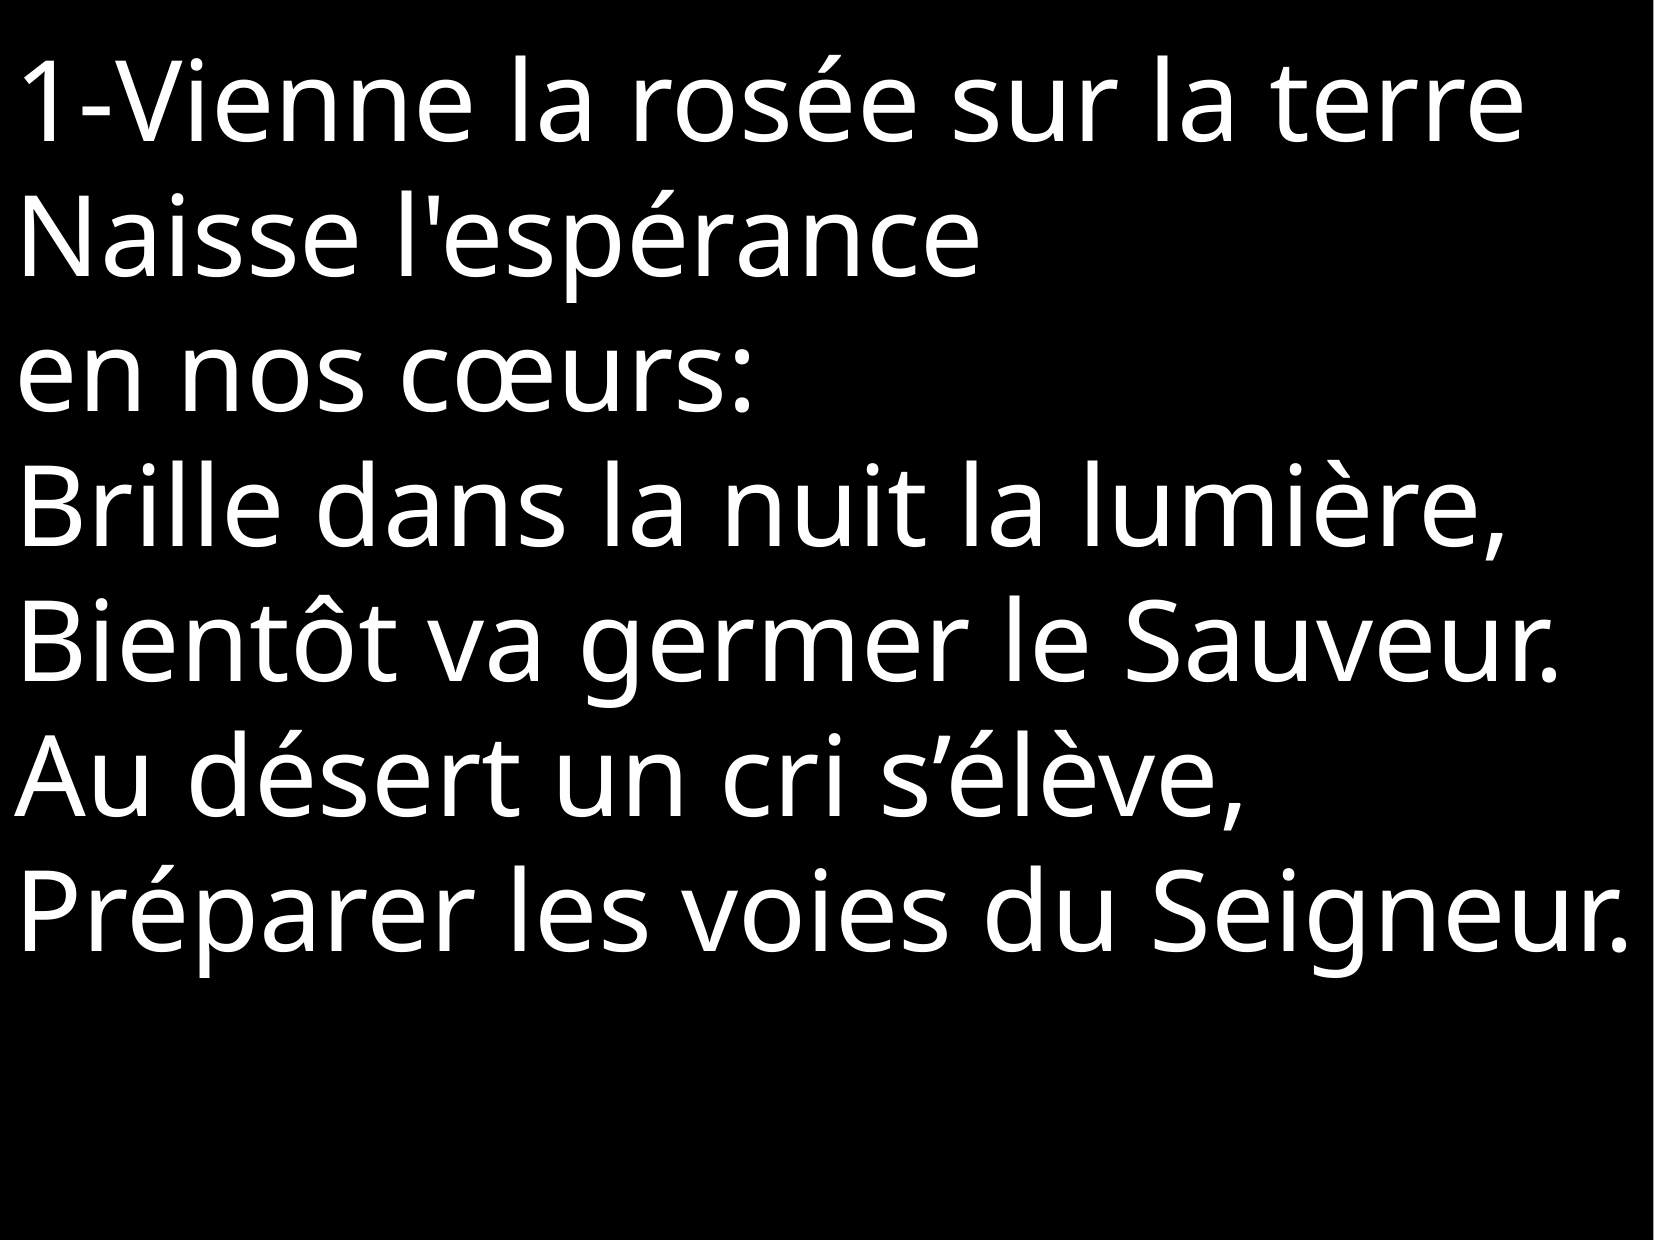

1-Vienne la rosée sur la terre
Naisse l'espérance
en nos cœurs:
Brille dans la nuit la lumière,
Bientôt va germer le Sauveur. Au désert un cri s’élève, Préparer les voies du Seigneur.
#